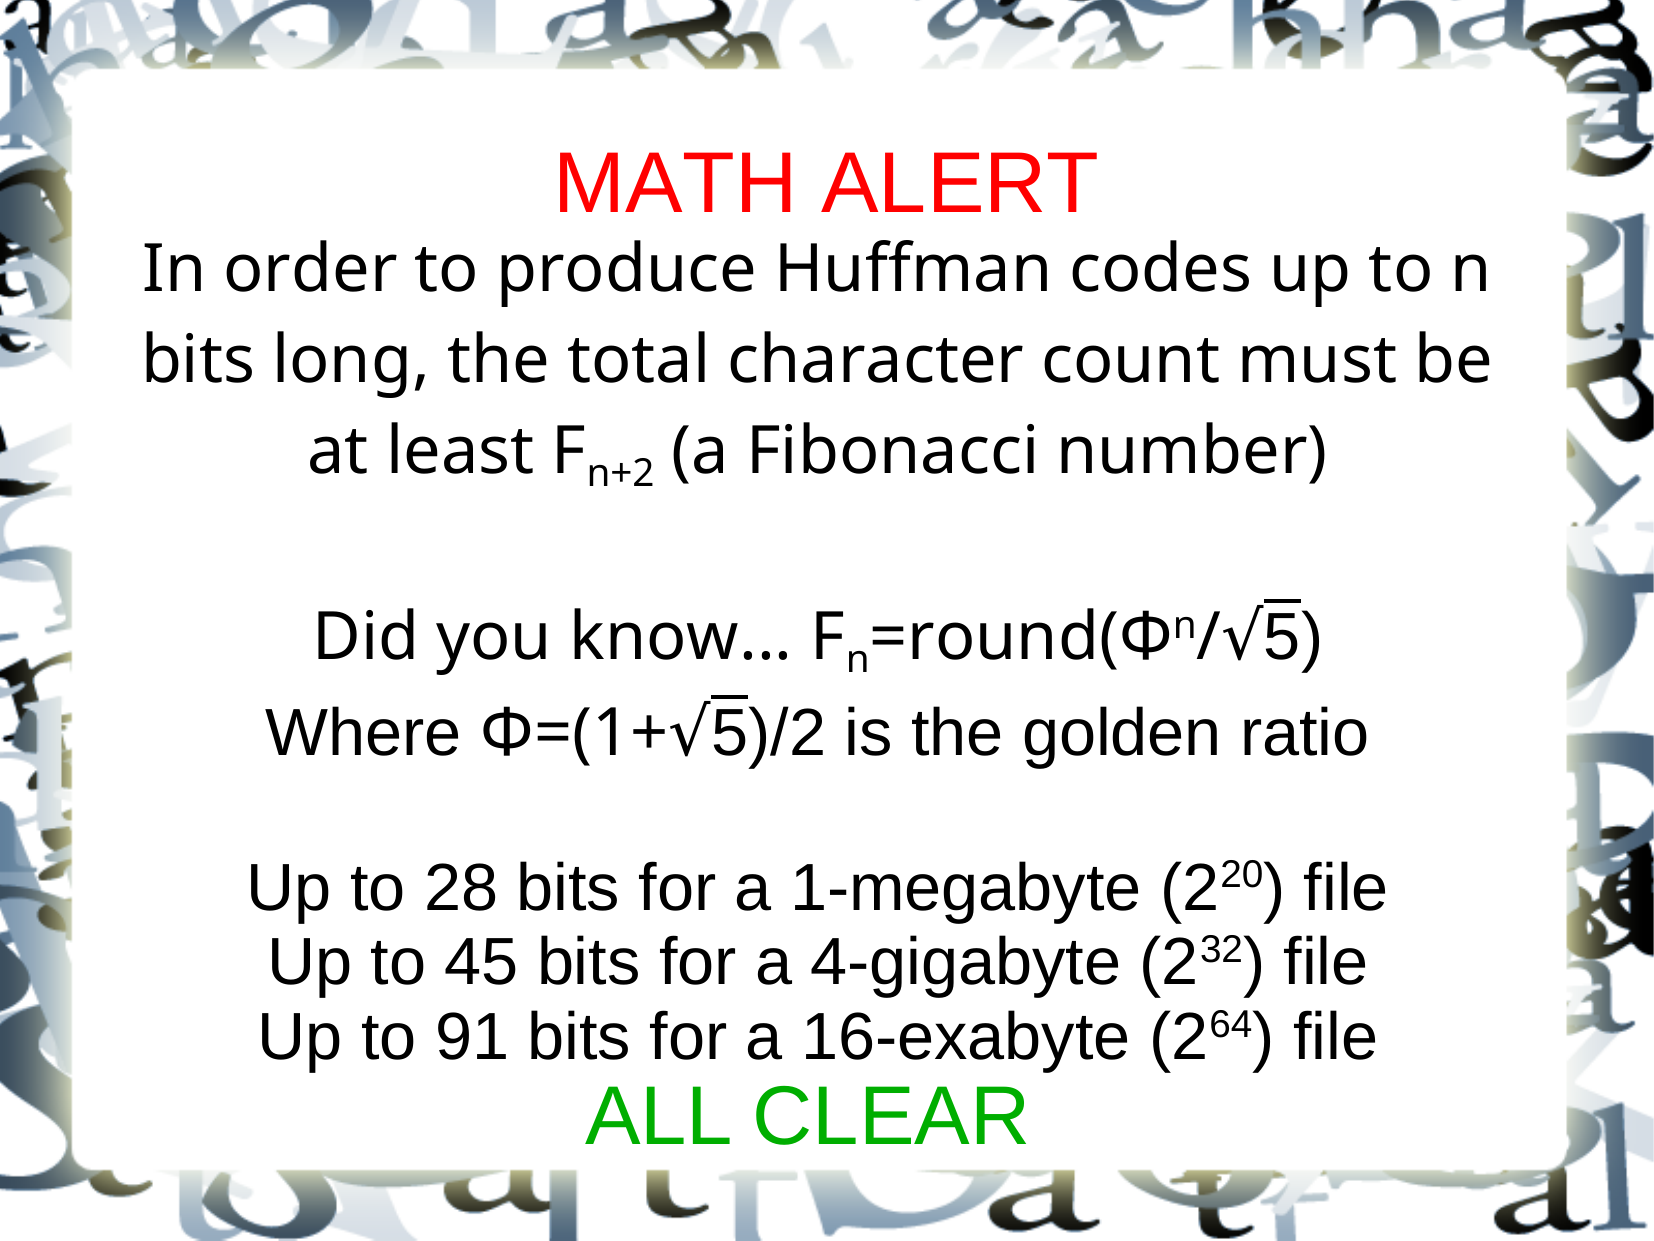

# MATH ALERT
In order to produce Huffman codes up to n bits long, the total character count must be at least Fn+2 (a Fibonacci number)
Did you know... Fn=round(Φn/√5)
Where Φ=(1+√5)/2 is the golden ratio
Up to 28 bits for a 1-megabyte (220) file
Up to 45 bits for a 4-gigabyte (232) file
Up to 91 bits for a 16-exabyte (264) file
ALL CLEAR